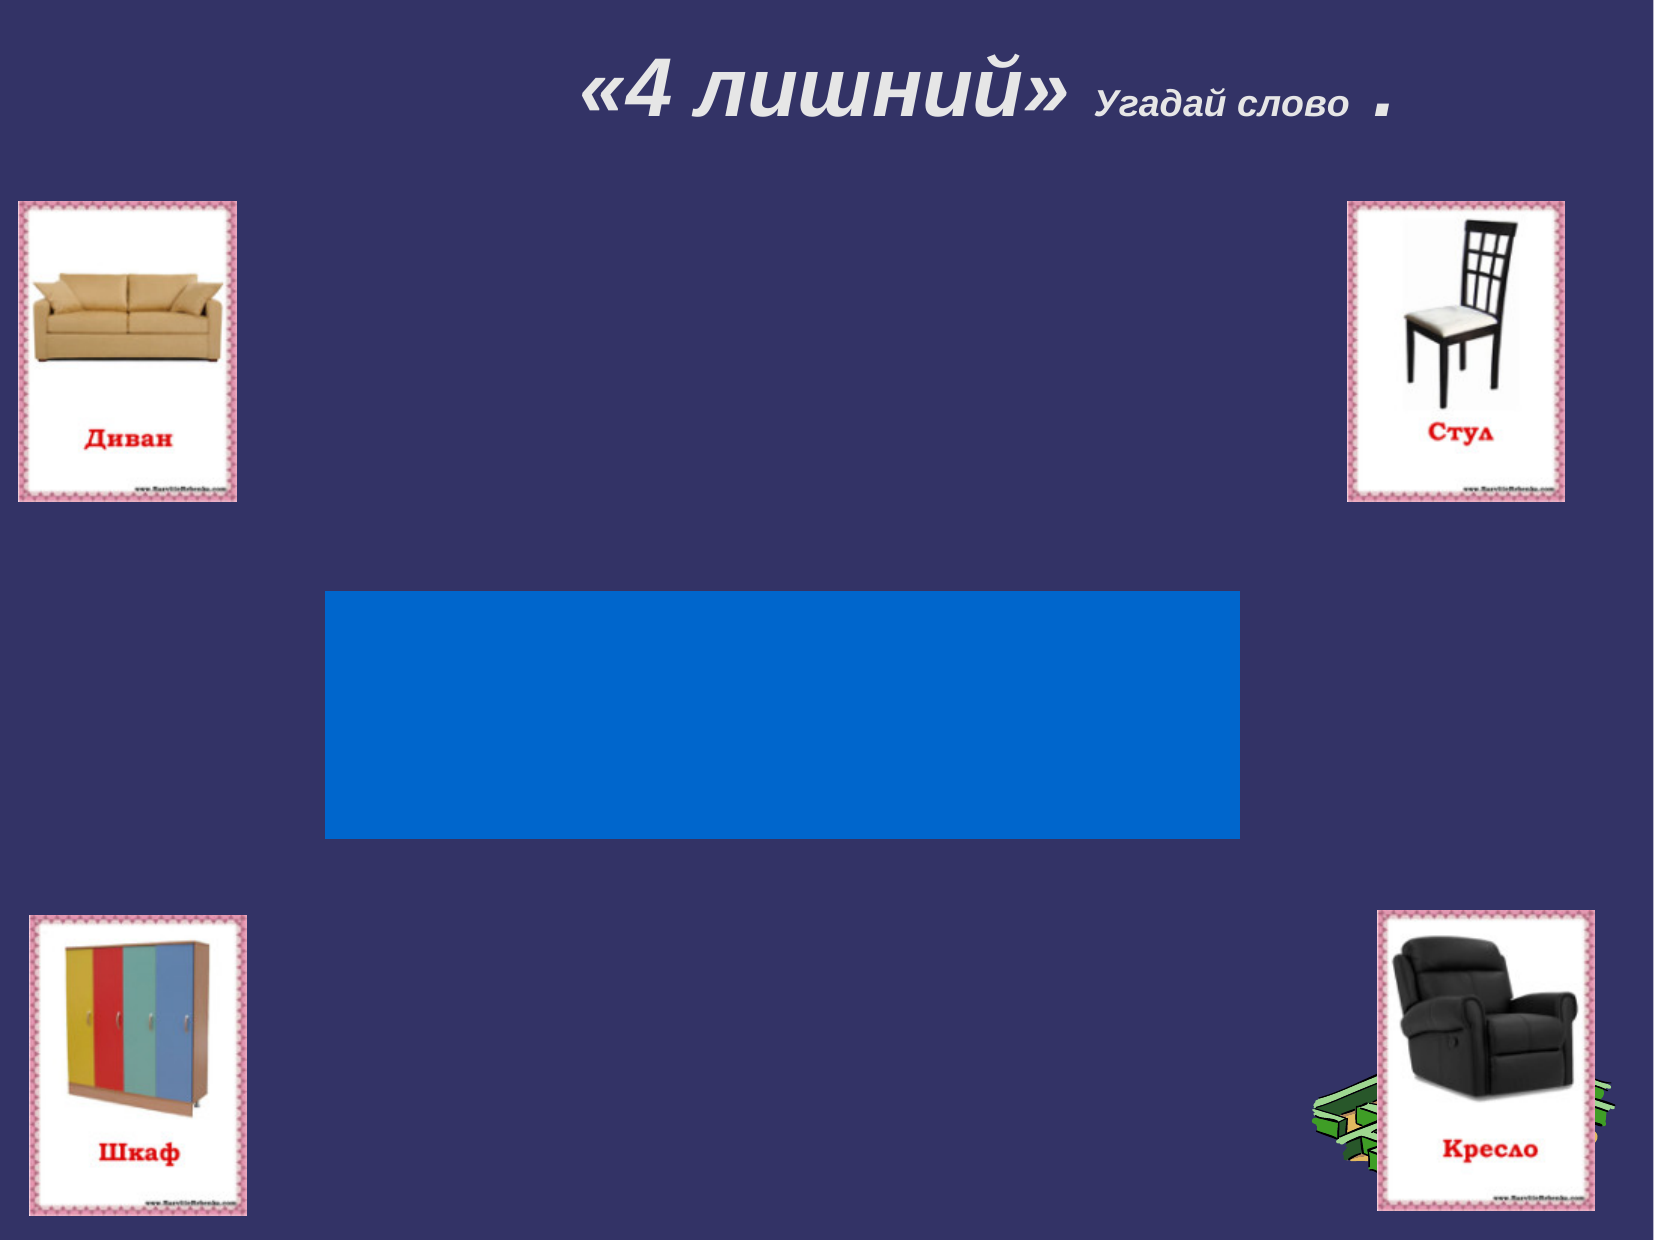

# «4 лишний» Угадай слово .
| | | | |
| --- | --- | --- | --- |